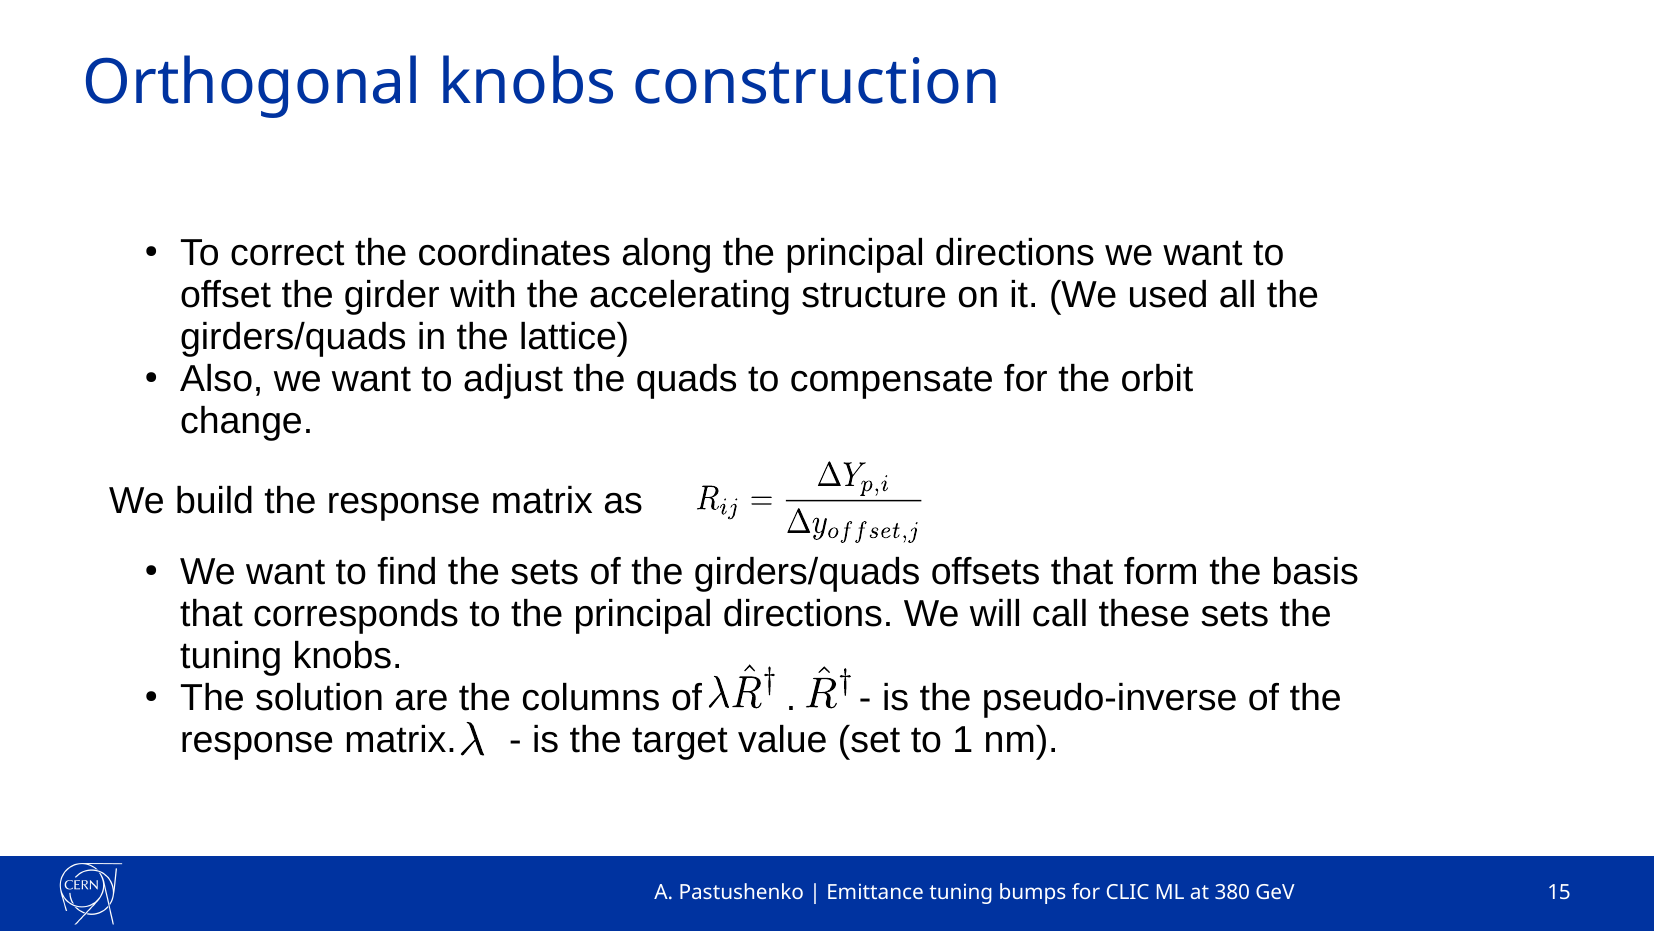

# Orthogonal knobs construction
To correct the coordinates along the principal directions we want to offset the girder with the accelerating structure on it. (We used all the girders/quads in the lattice)
Also, we want to adjust the quads to compensate for the orbit change.
We build the response matrix as
We want to find the sets of the girders/quads offsets that form the basis that corresponds to the principal directions. We will call these sets the tuning knobs.
The solution are the columns of . - is the pseudo-inverse of the response matrix. - is the target value (set to 1 nm).
A. Pastushenko | Emittance tuning bumps for CLIC ML at 380 GeV
15